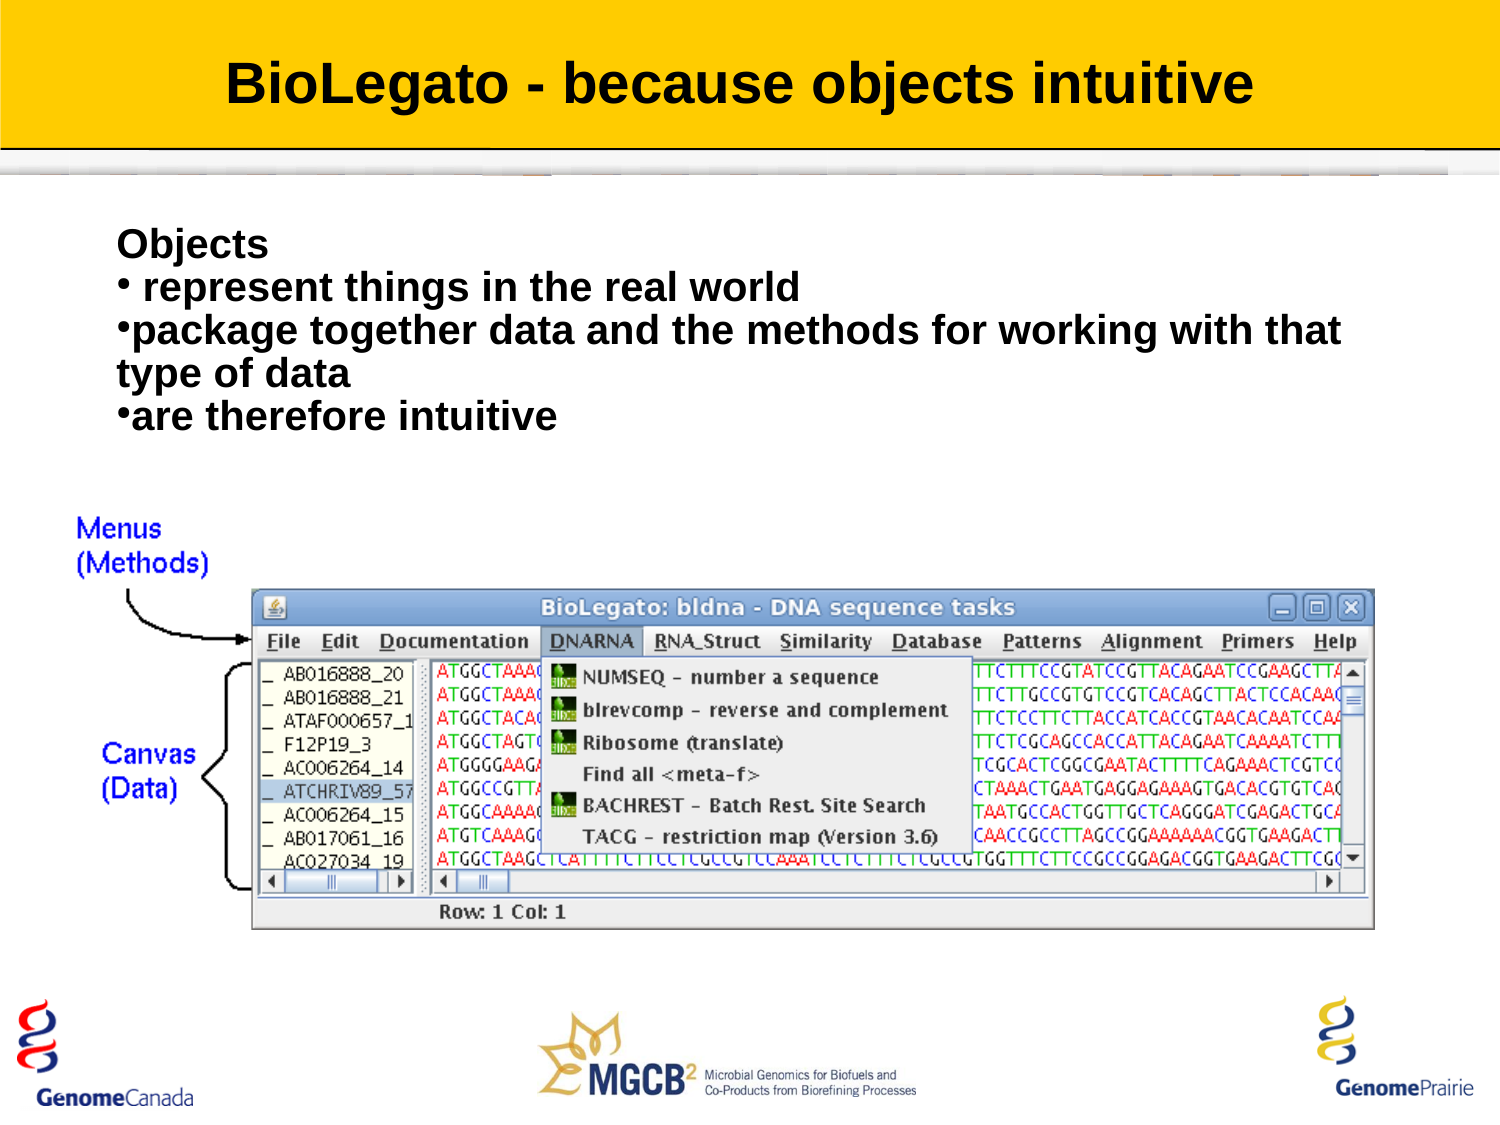

BioLegato - because objects intuitive
Objects
 represent things in the real world
package together data and the methods for working with that type of data
are therefore intuitive
 Extends existing BioLegato sequence analysis interface with a spreadsheet canvas
Delivers database to user's desktop
Paradigm:
1. select data
2. choose a program
3. set parameters
4. run program